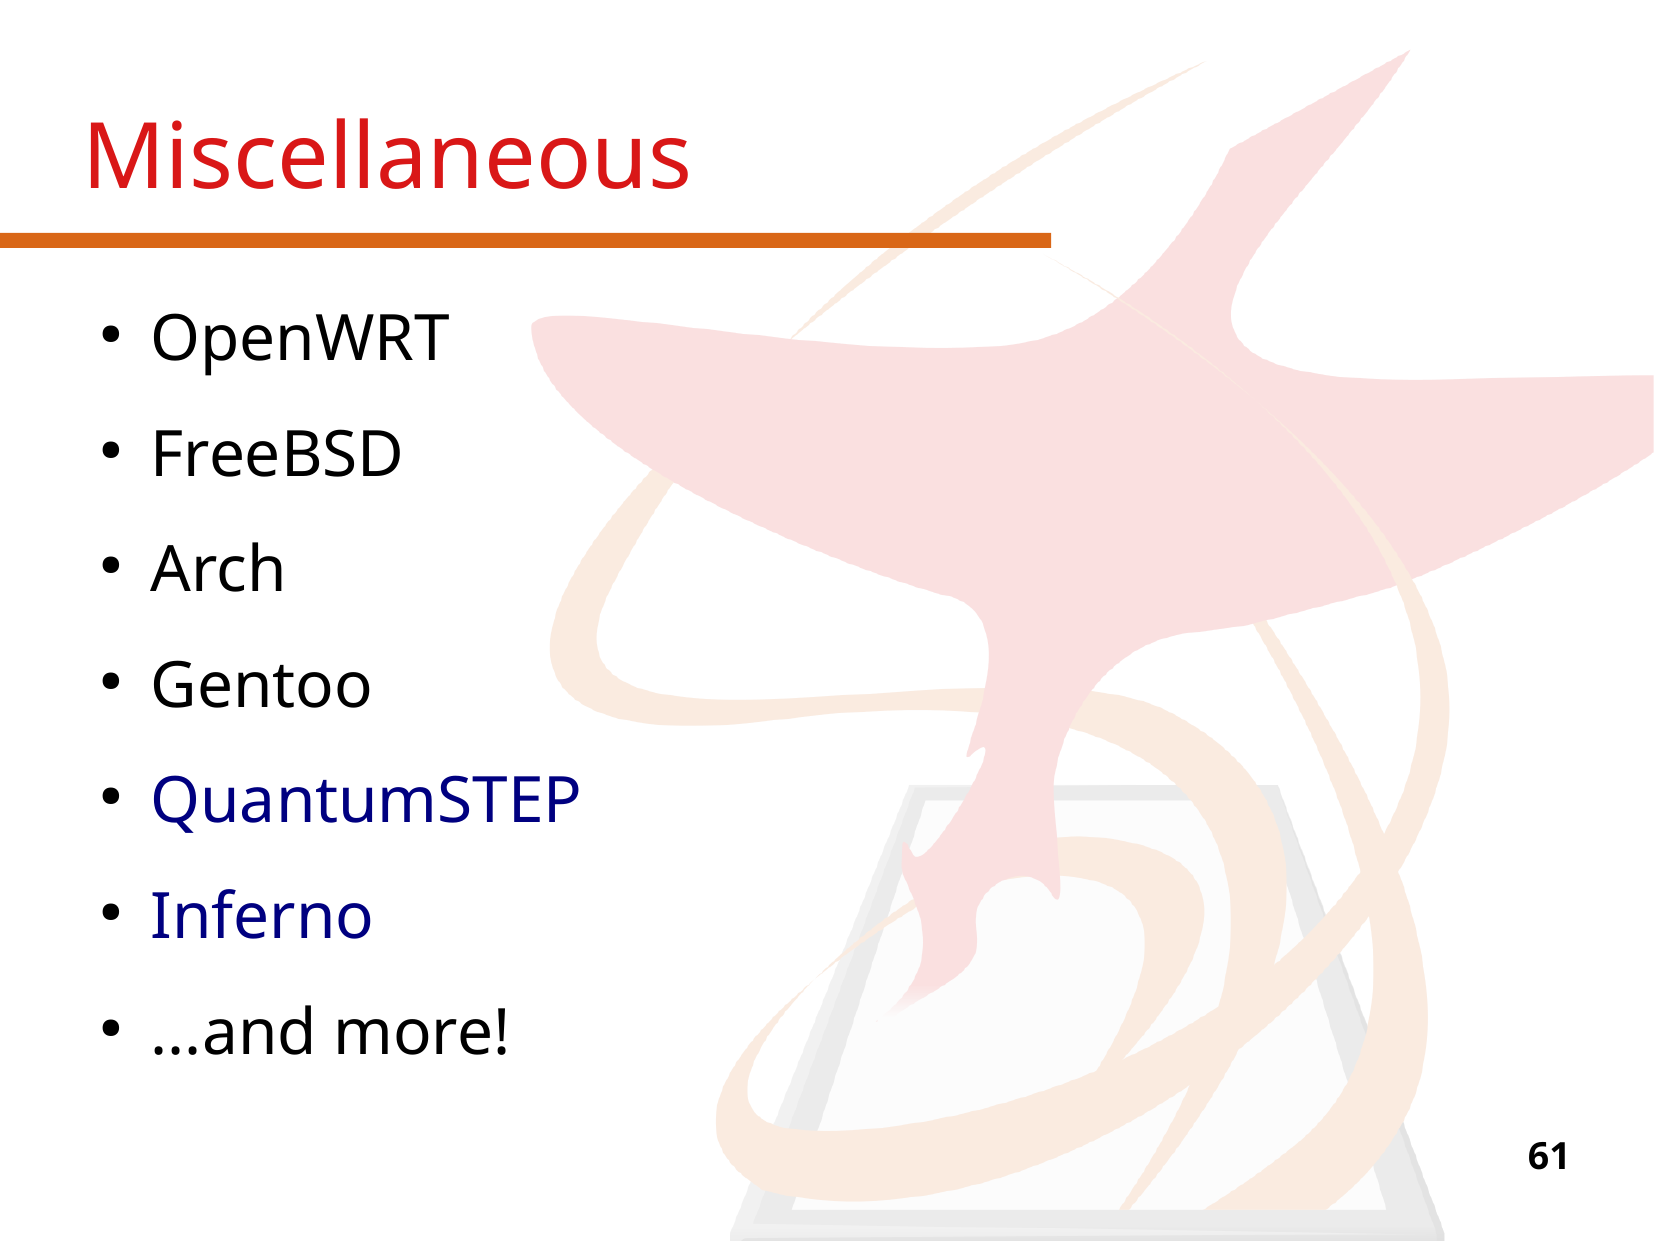

# Miscellaneous
OpenWRT
FreeBSD
Arch
Gentoo
QuantumSTEP
Inferno
...and more!
61